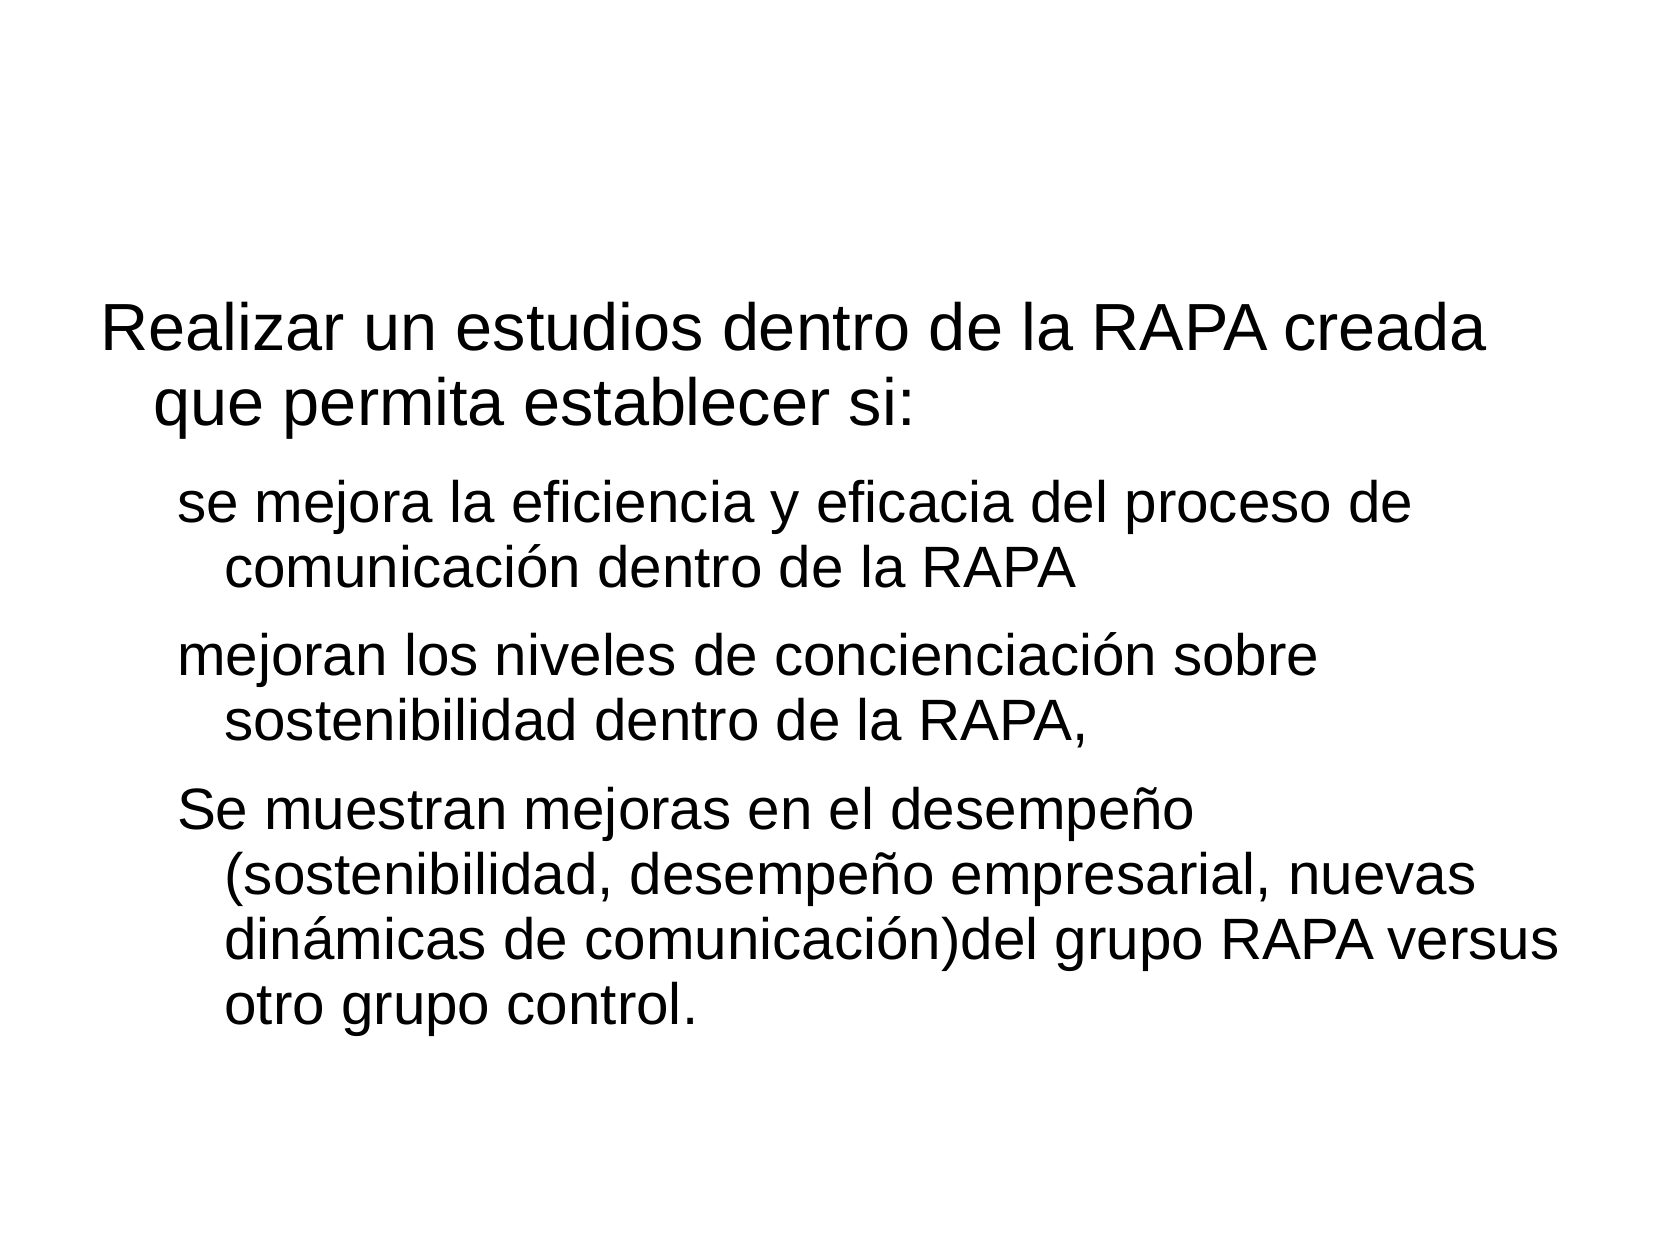

# Realizar un estudios dentro de la RAPA creada que permita establecer si:
se mejora la eficiencia y eficacia del proceso de comunicación dentro de la RAPA
mejoran los niveles de concienciación sobre sostenibilidad dentro de la RAPA,
Se muestran mejoras en el desempeño (sostenibilidad, desempeño empresarial, nuevas dinámicas de comunicación)del grupo RAPA versus otro grupo control.